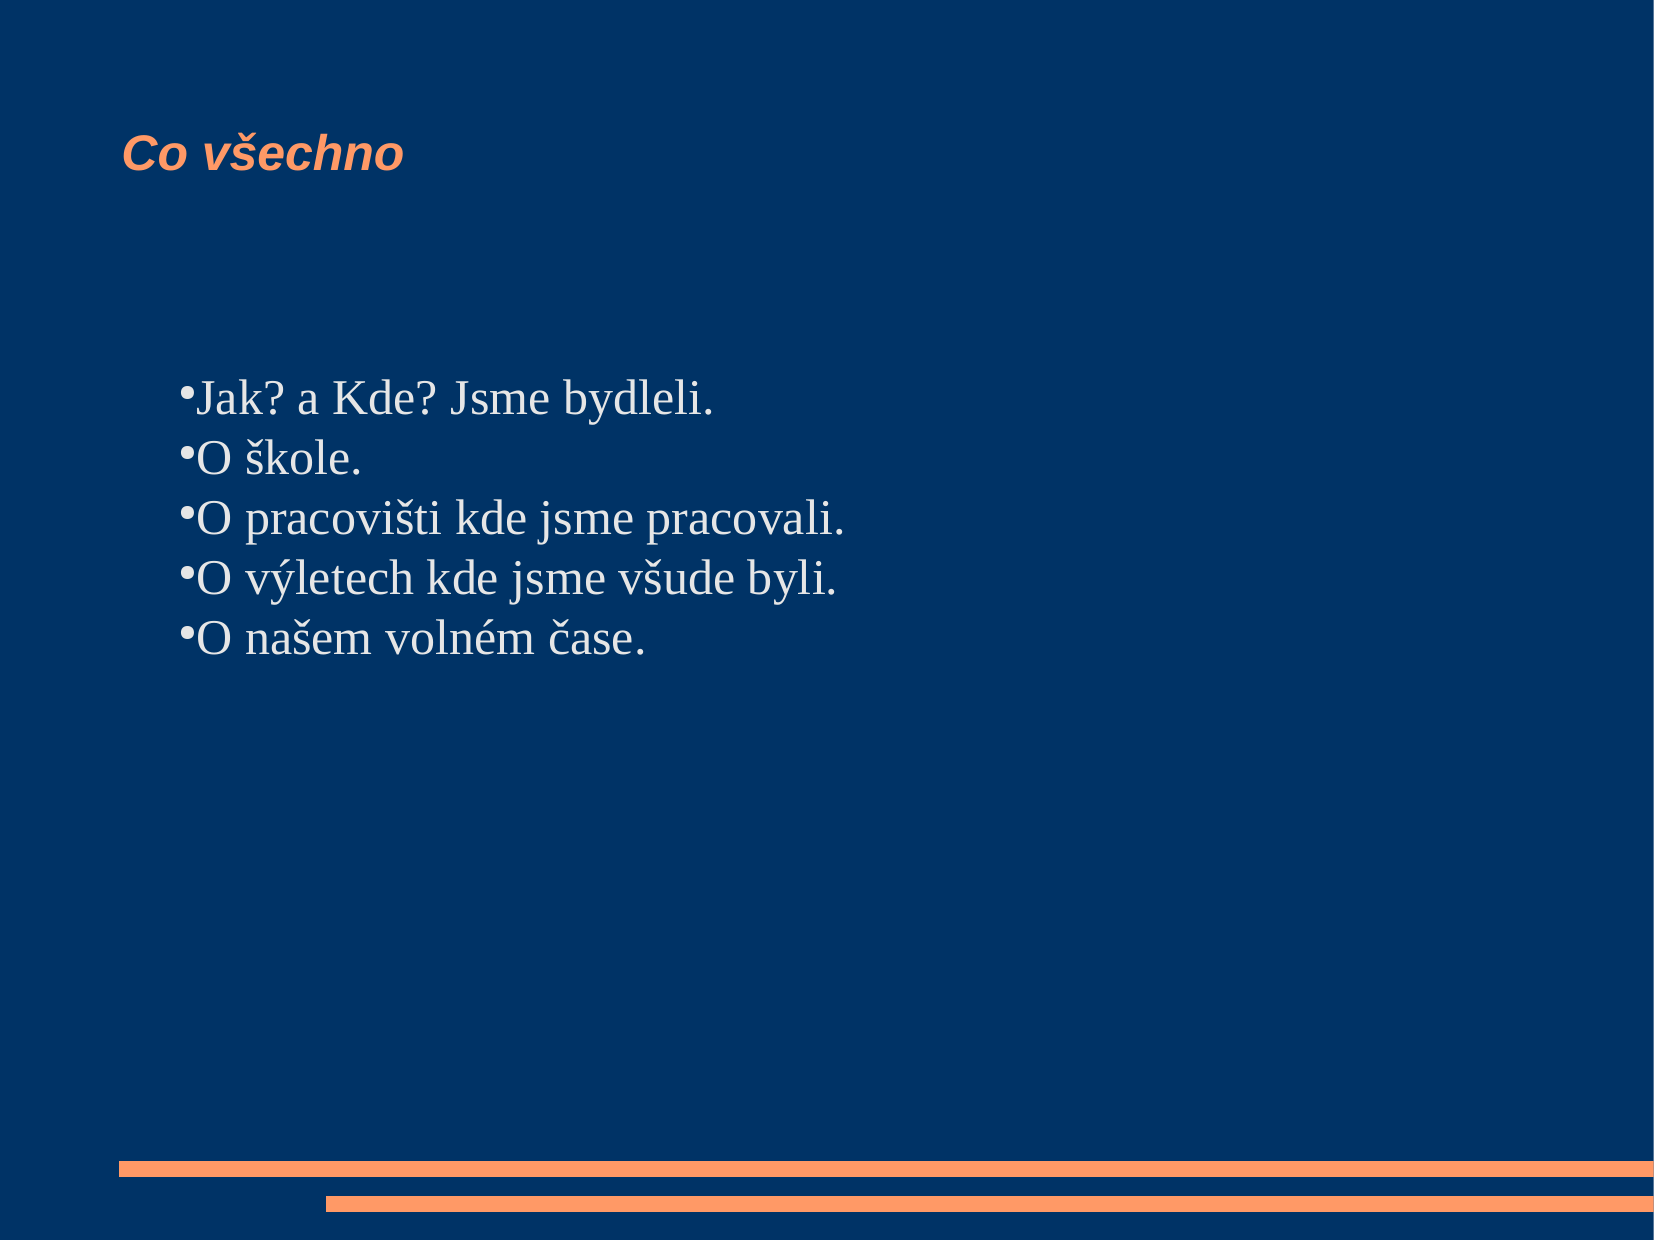

# Co všechno
Jak? a Kde? Jsme bydleli.
O škole.
O pracovišti kde jsme pracovali.
O výletech kde jsme všude byli.
O našem volném čase.